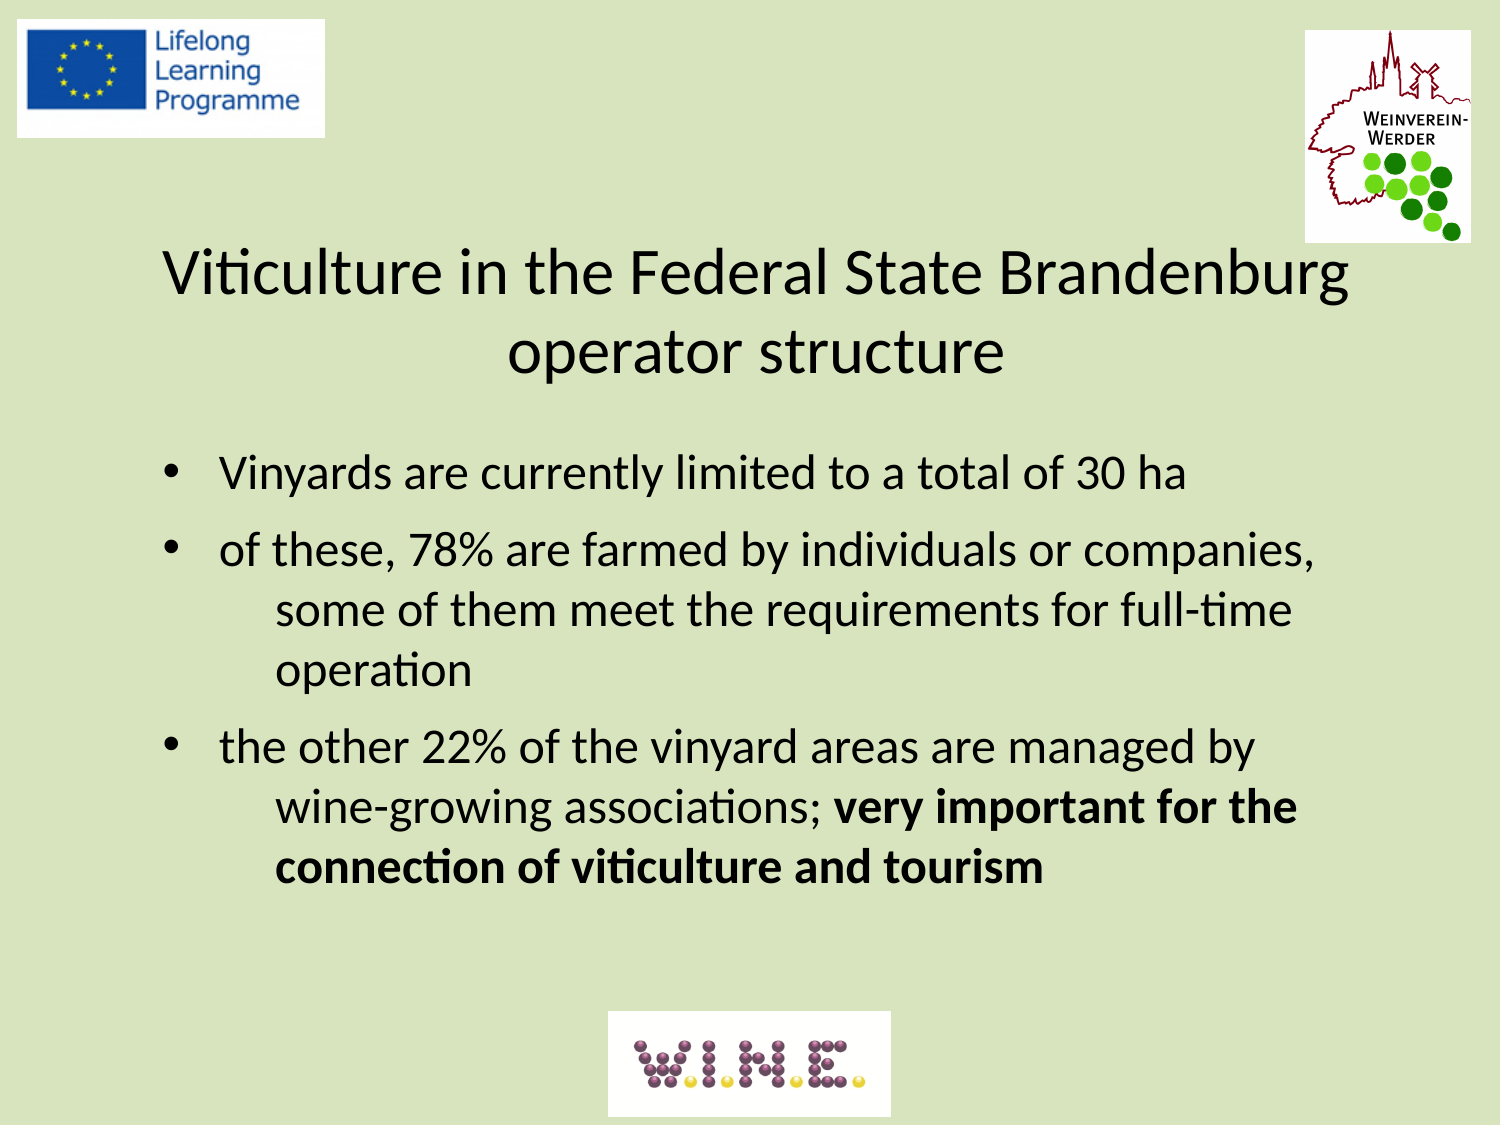

Viticulture in the Federal State Brandenburg operator structure
Vinyards are currently limited to a total of 30 ha
of these, 78% are farmed by individuals or companies, some of them meet the requirements for full-time operation
the other 22% of the vinyard areas are managed by wine-growing associations; very important for the connection of viticulture and tourism